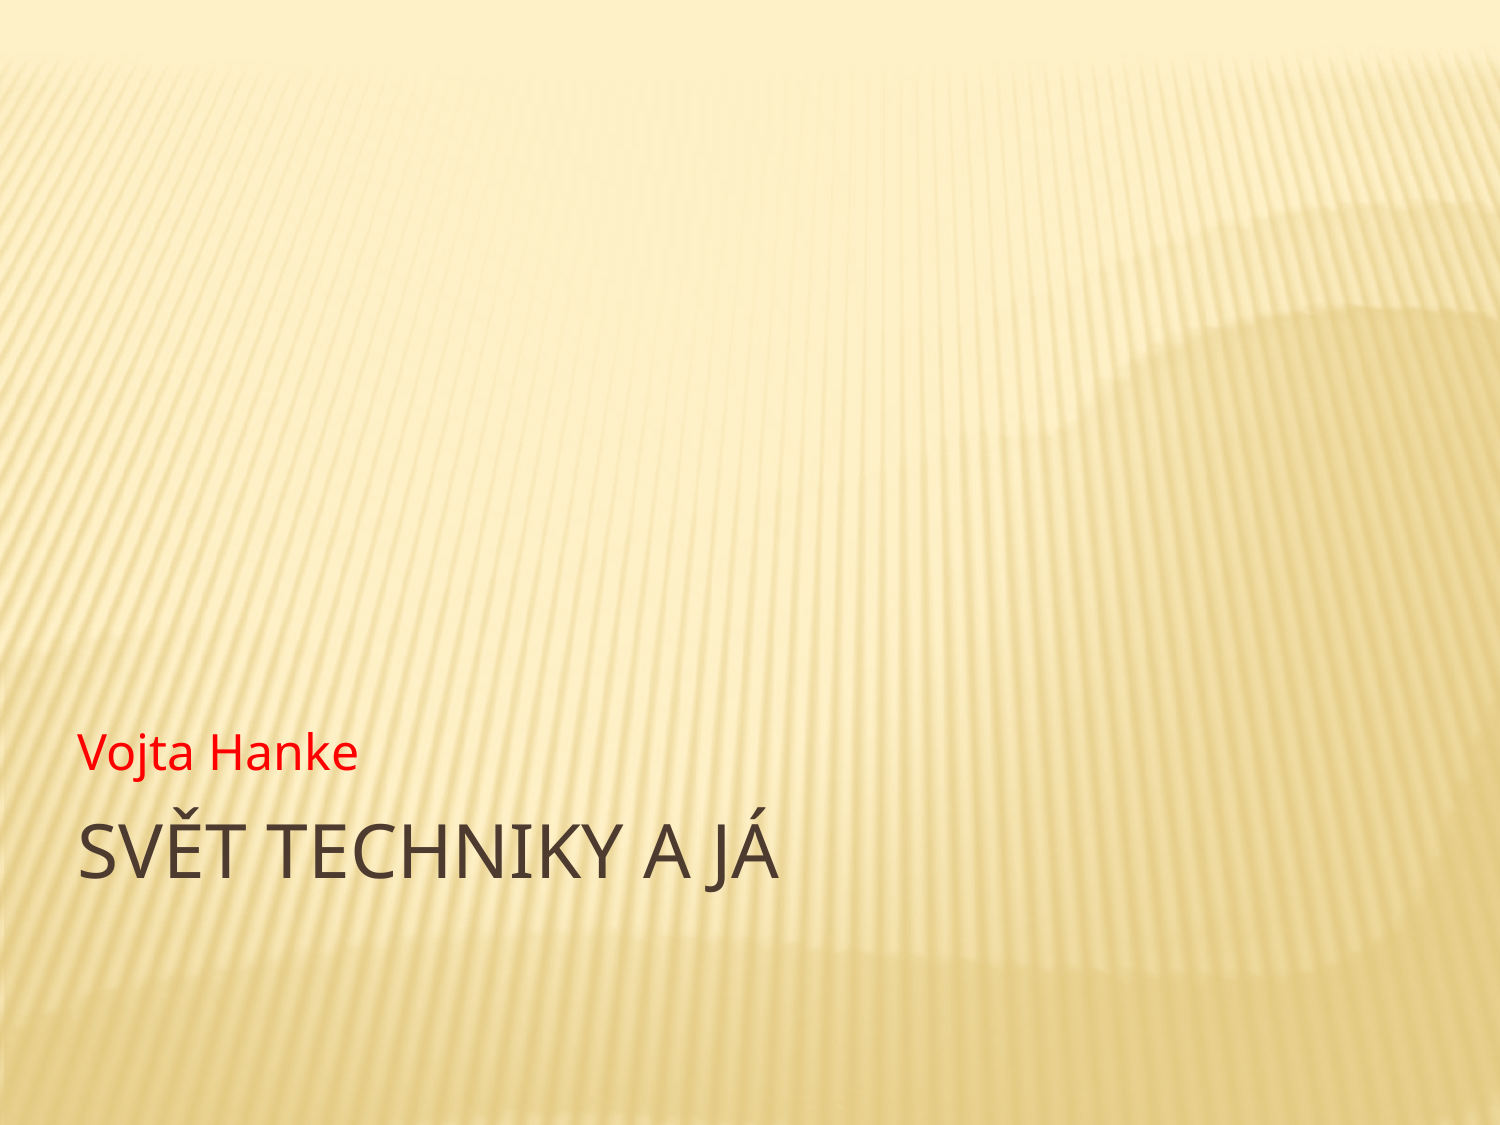

Vojta Hanke
# Svět techniky a já